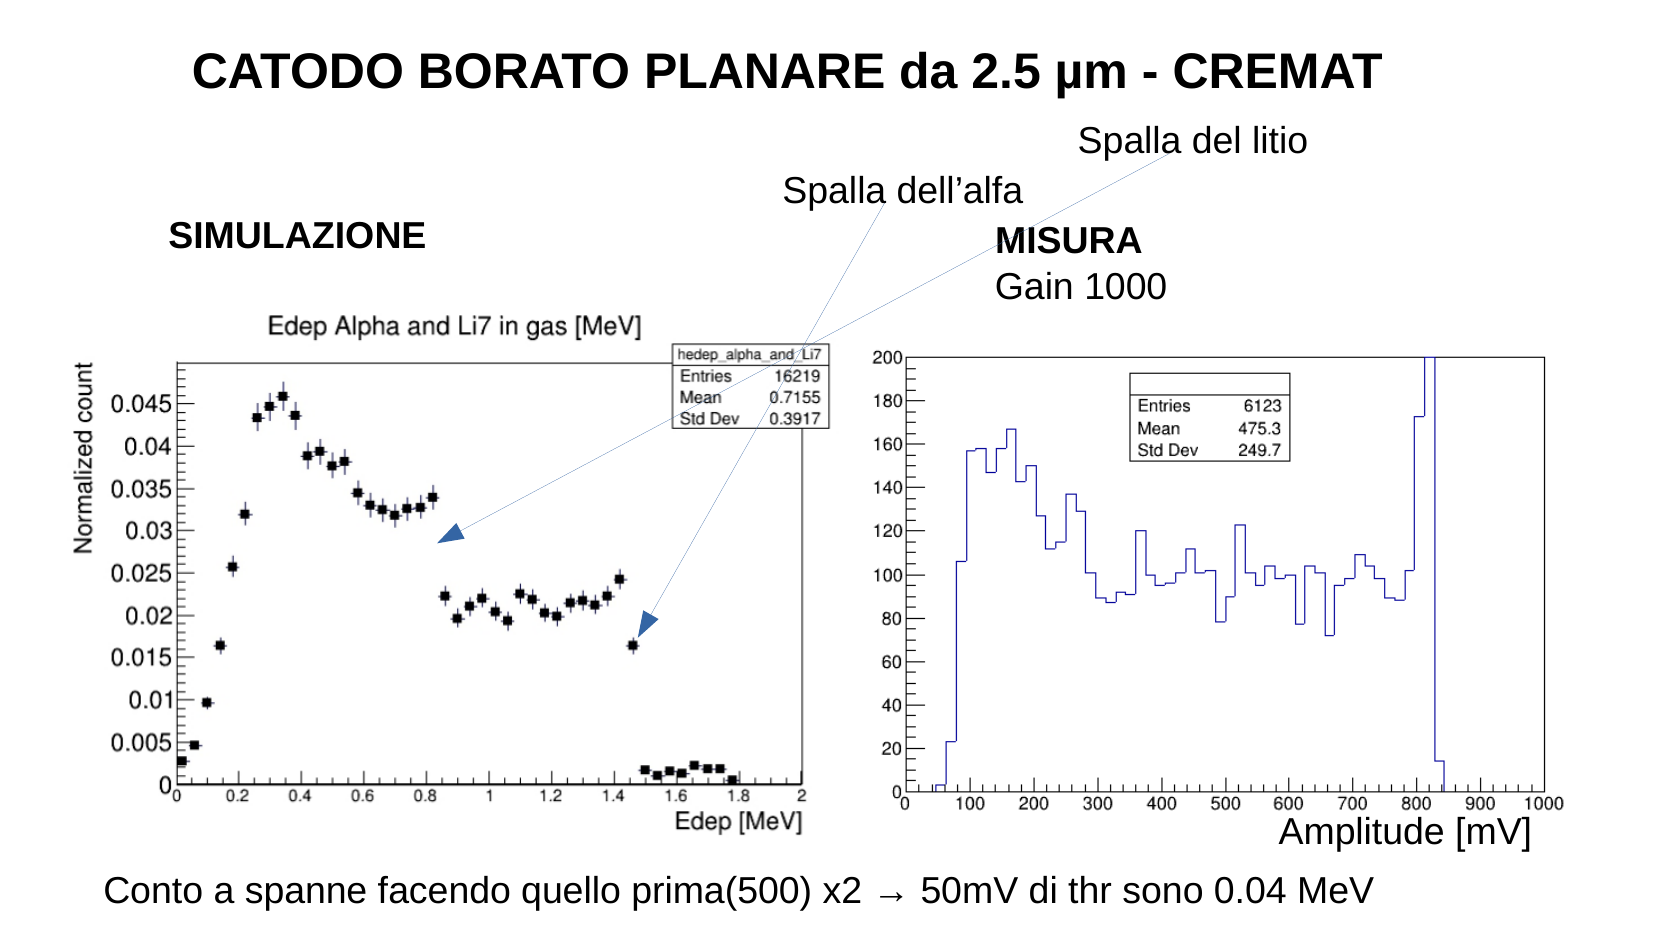

CATODO BORATO PLANARE da 2.5 µm - CREMAT
Spalla del litio
Spalla dell’alfa
SIMULAZIONE
MISURA
Gain 1000
Amplitude [mV]
Conto a spanne facendo quello prima(500) x2 → 50mV di thr sono 0.04 MeV